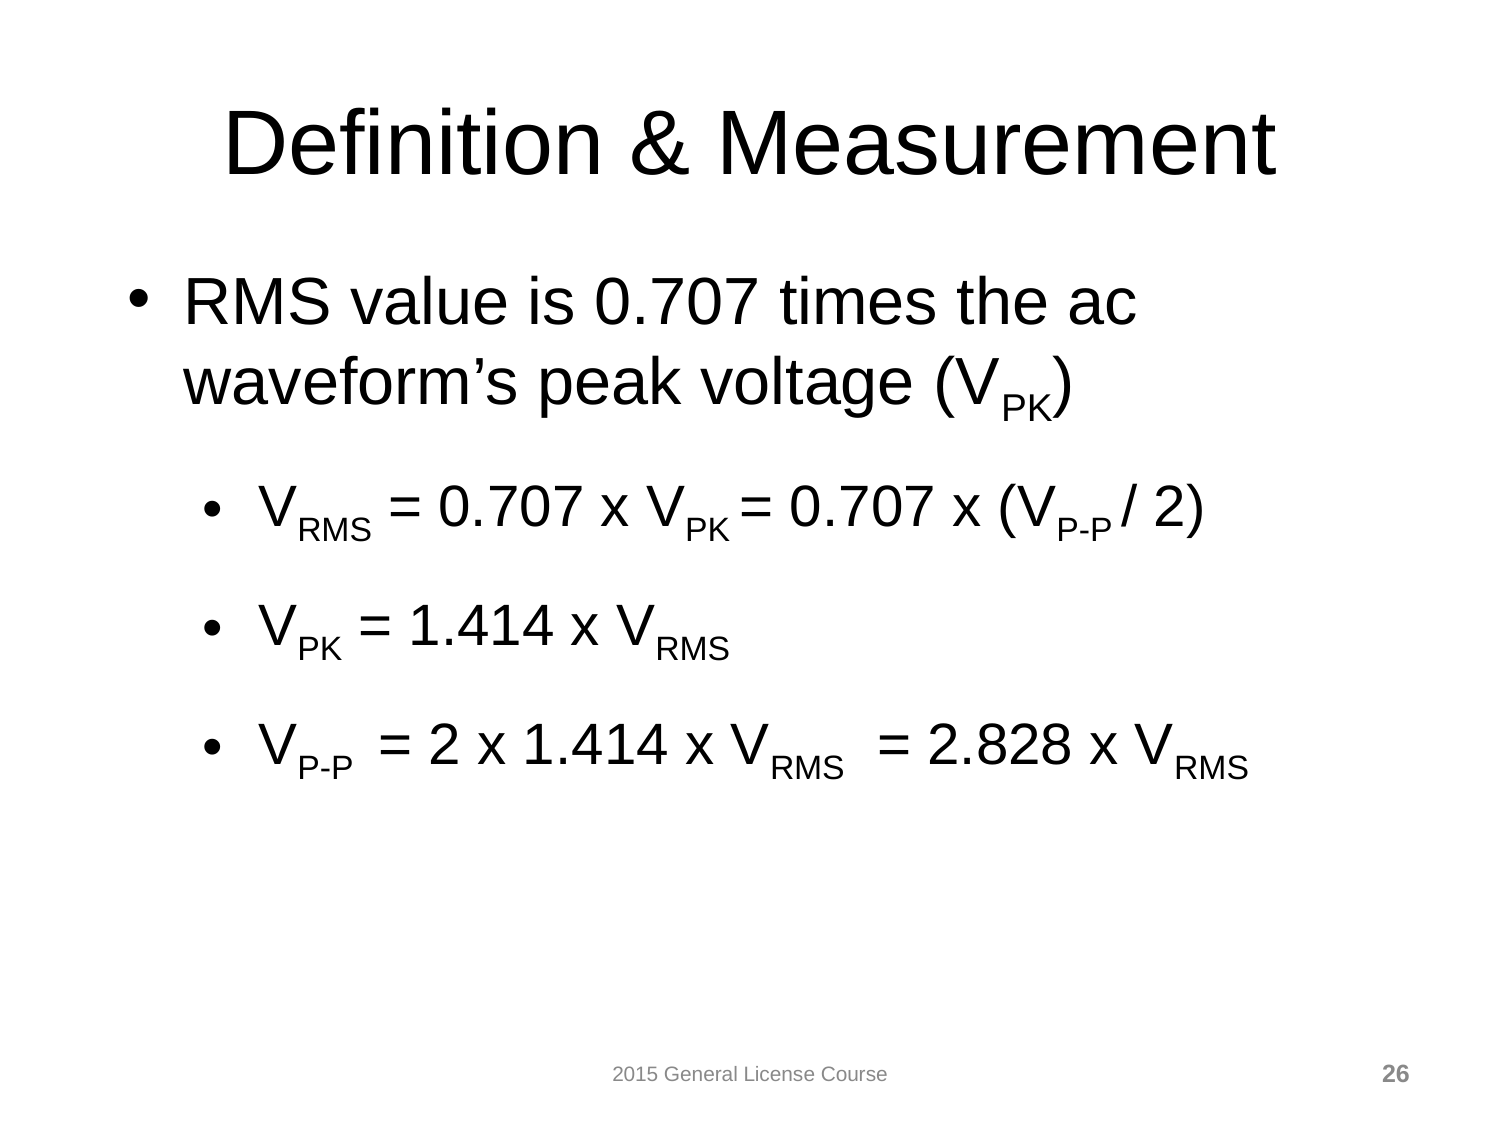

Definition & Measurement
RMS value is 0.707 times the ac waveform’s peak voltage (VPK)
VRMS = 0.707 x VPK = 0.707 x (VP-P / 2)
VPK = 1.414 x VRMS
VP-P = 2 x 1.414 x VRMS = 2.828 x VRMS
2015 General License Course